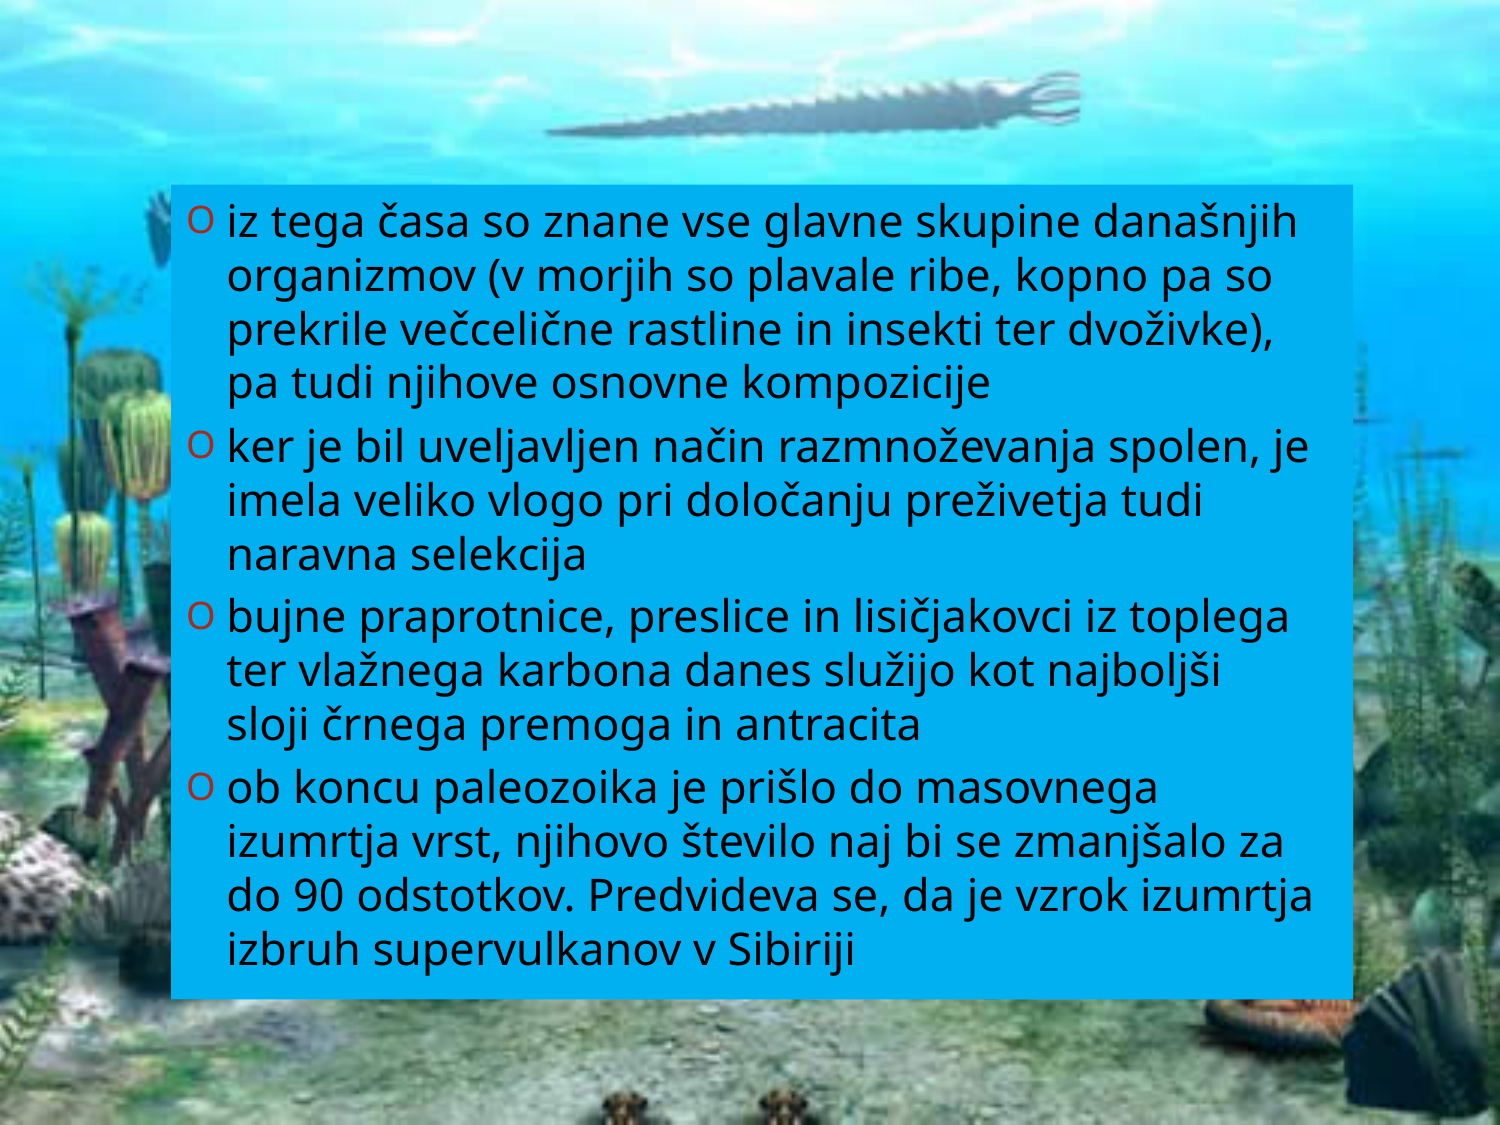

# iz tega časa so znane vse glavne skupine današnjih organizmov (v morjih so plavale ribe, kopno pa so prekrile večcelične rastline in insekti ter dvoživke), pa tudi njihove osnovne kompozicije
ker je bil uveljavljen način razmnoževanja spolen, je imela veliko vlogo pri določanju preživetja tudi naravna selekcija
bujne praprotnice, preslice in lisičjakovci iz toplega ter vlažnega karbona danes služijo kot najboljši sloji črnega premoga in antracita
ob koncu paleozoika je prišlo do masovnega izumrtja vrst, njihovo število naj bi se zmanjšalo za do 90 odstotkov. Predvideva se, da je vzrok izumrtja izbruh supervulkanov v Sibiriji